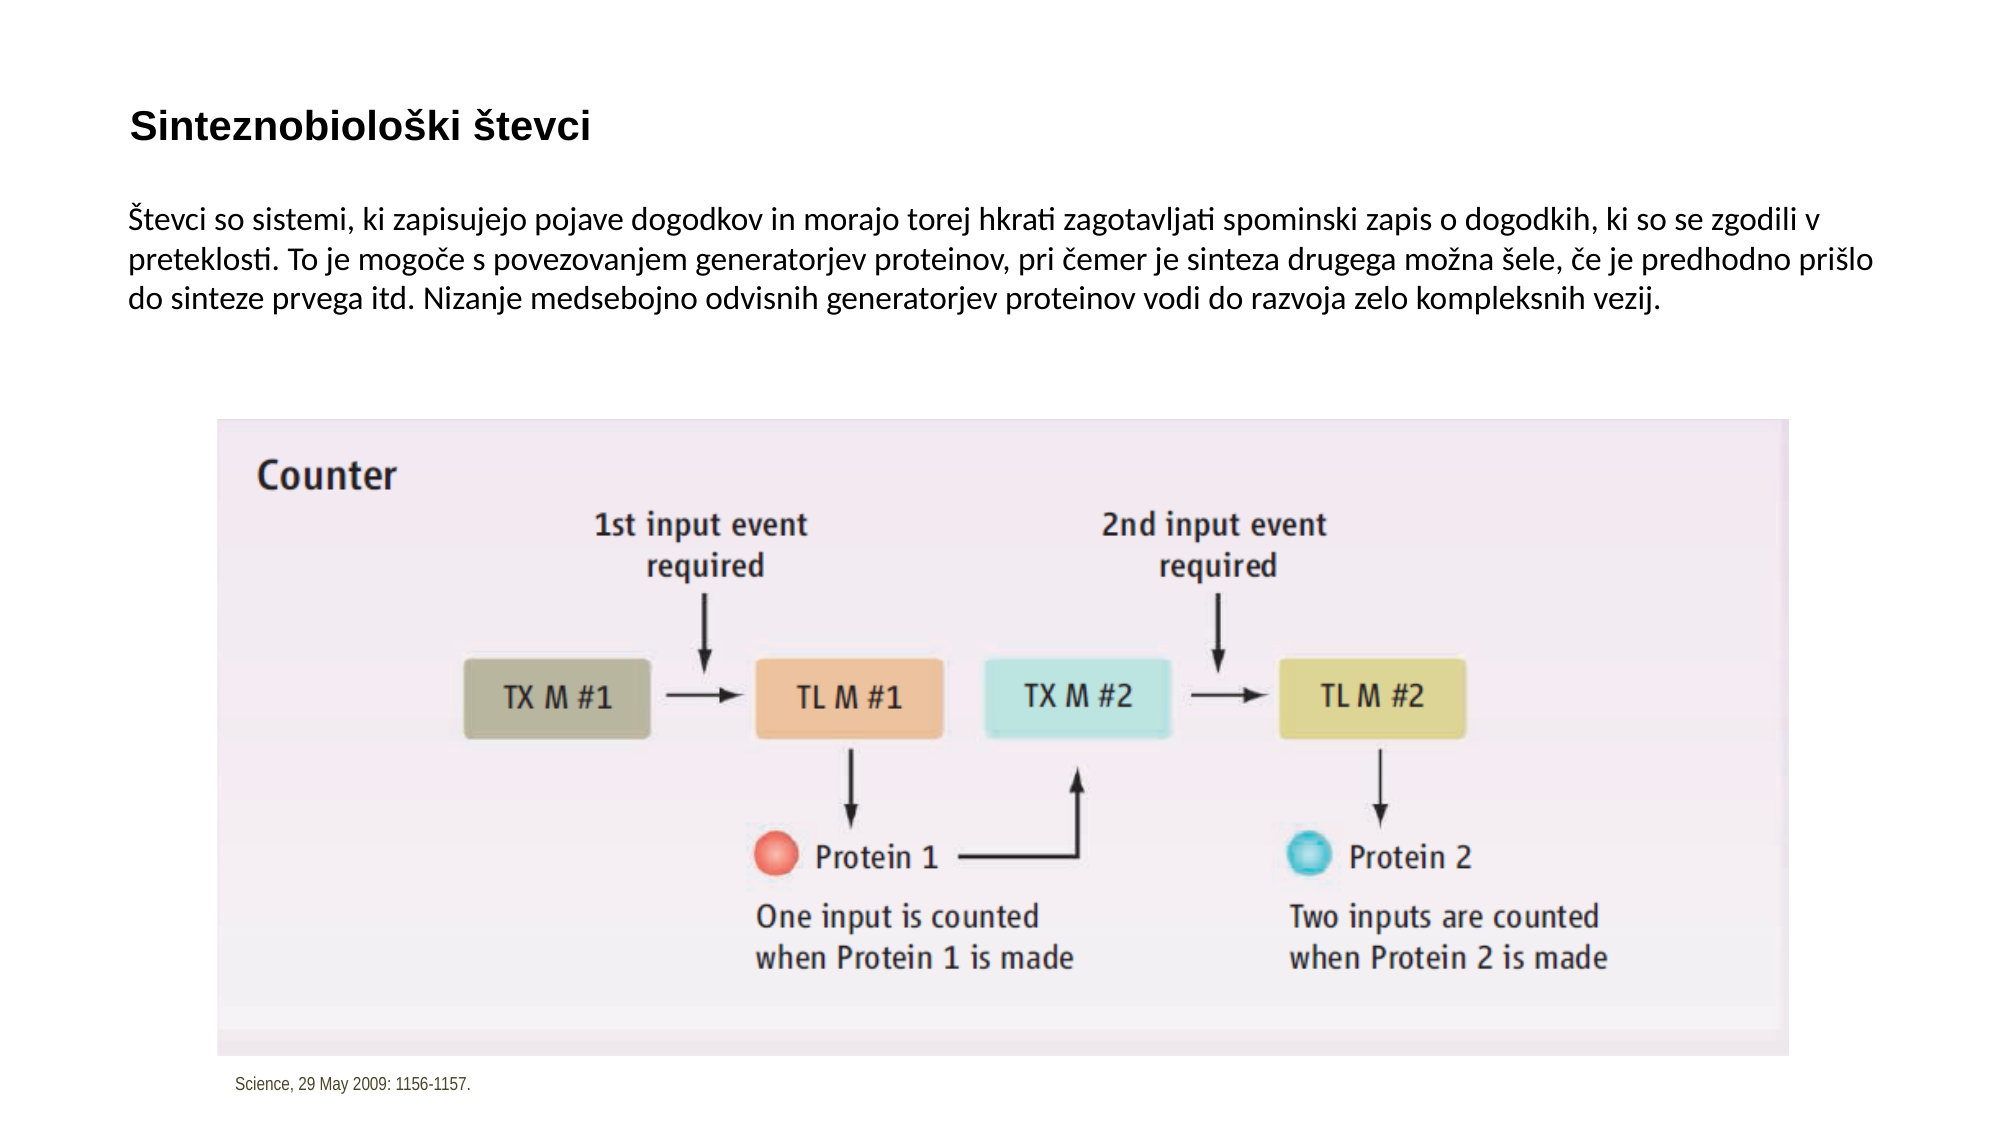

Sinteznobiološki števci
Števci so sistemi, ki zapisujejo pojave dogodkov in morajo torej hkrati zagotavljati spominski zapis o dogodkih, ki so se zgodili v preteklosti. To je mogoče s povezovanjem generatorjev proteinov, pri čemer je sinteza drugega možna šele, če je predhodno prišlo do sinteze prvega itd. Nizanje medsebojno odvisnih generatorjev proteinov vodi do razvoja zelo kompleksnih vezij.
Science, 29 May 2009: 1156-1157.